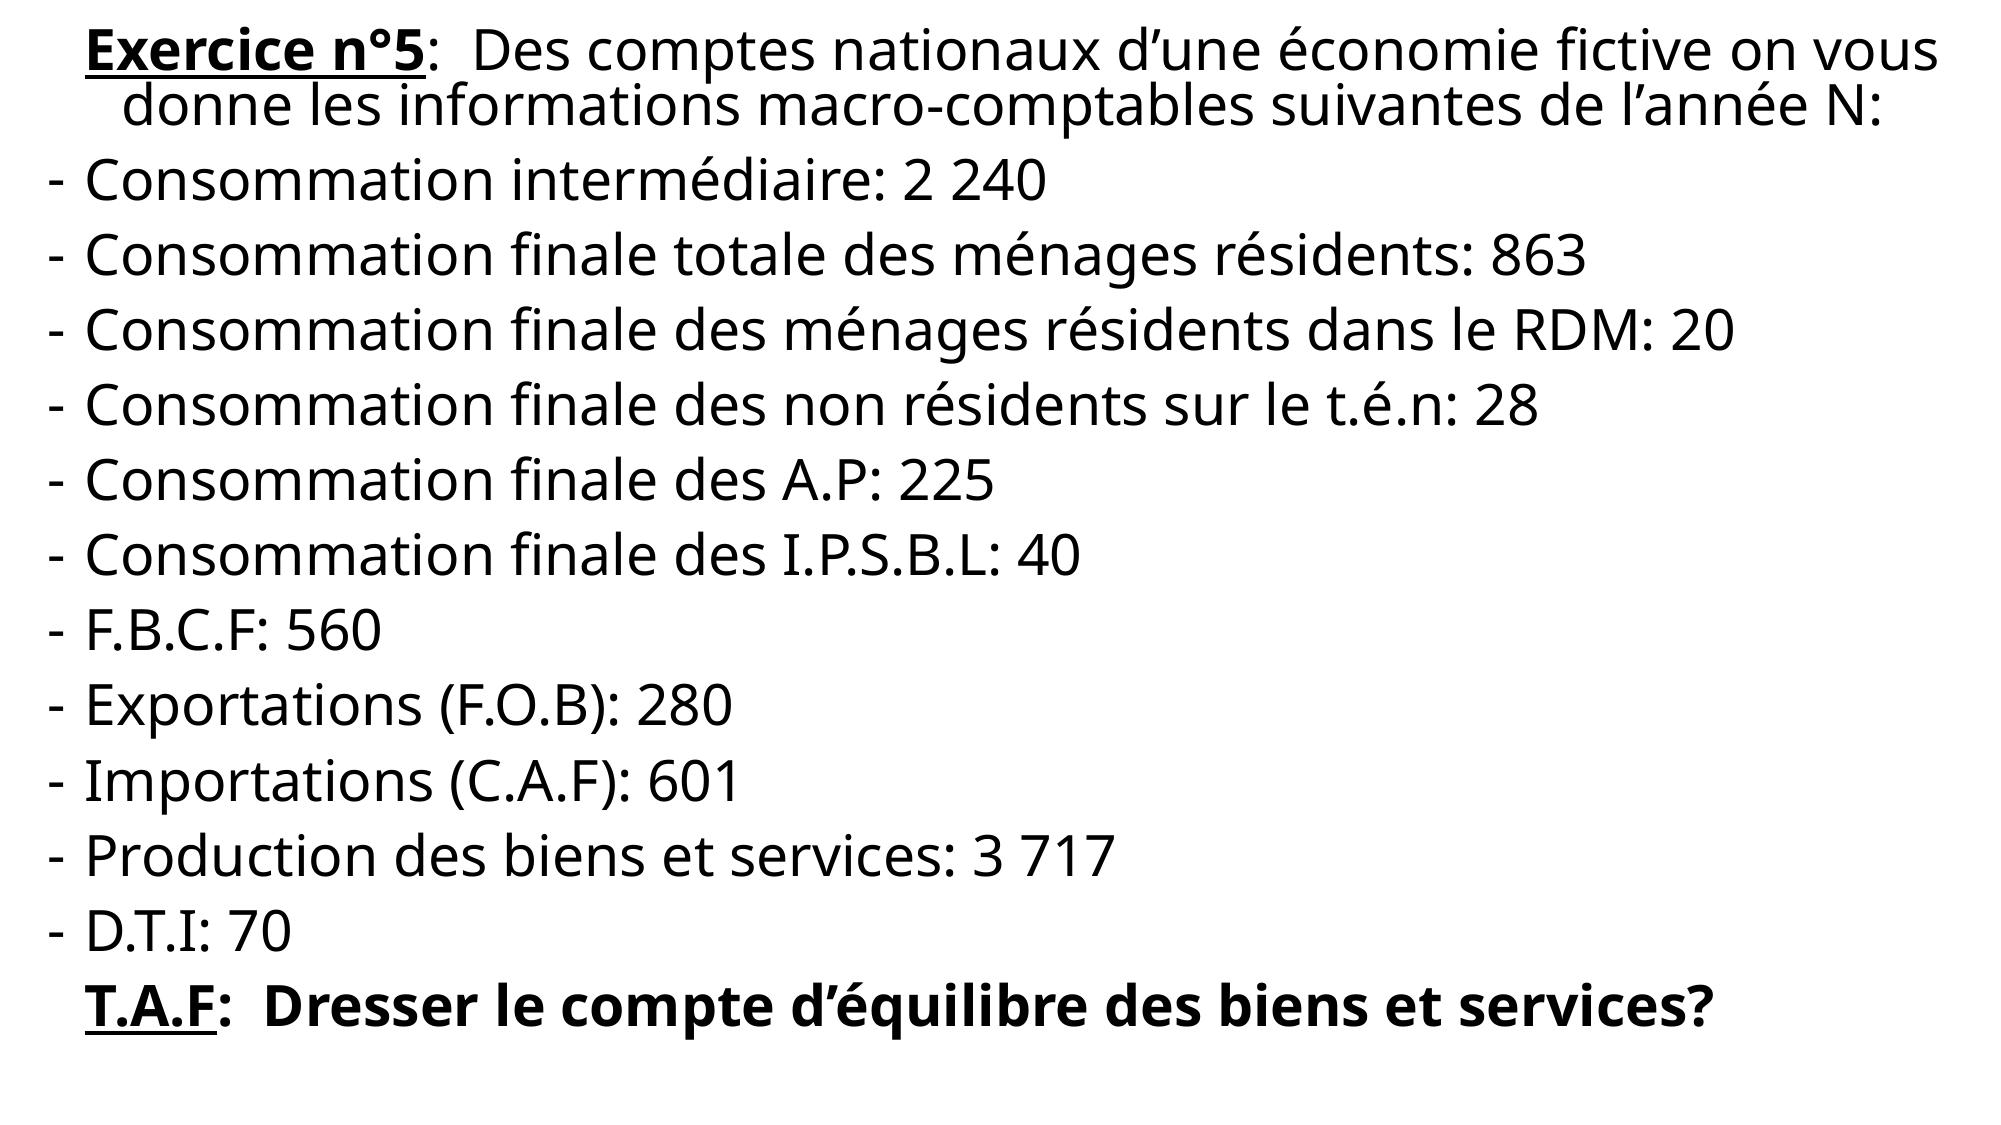

# Exercice n°5: Des comptes nationaux d’une économie fictive on vous donne les informations macro-comptables suivantes de l’année N:
Consommation intermédiaire: 2 240
Consommation finale totale des ménages résidents: 863
Consommation finale des ménages résidents dans le RDM: 20
Consommation finale des non résidents sur le t.é.n: 28
Consommation finale des A.P: 225
Consommation finale des I.P.S.B.L: 40
F.B.C.F: 560
Exportations (F.O.B): 280
Importations (C.A.F): 601
Production des biens et services: 3 717
D.T.I: 70
T.A.F: Dresser le compte d’équilibre des biens et services?